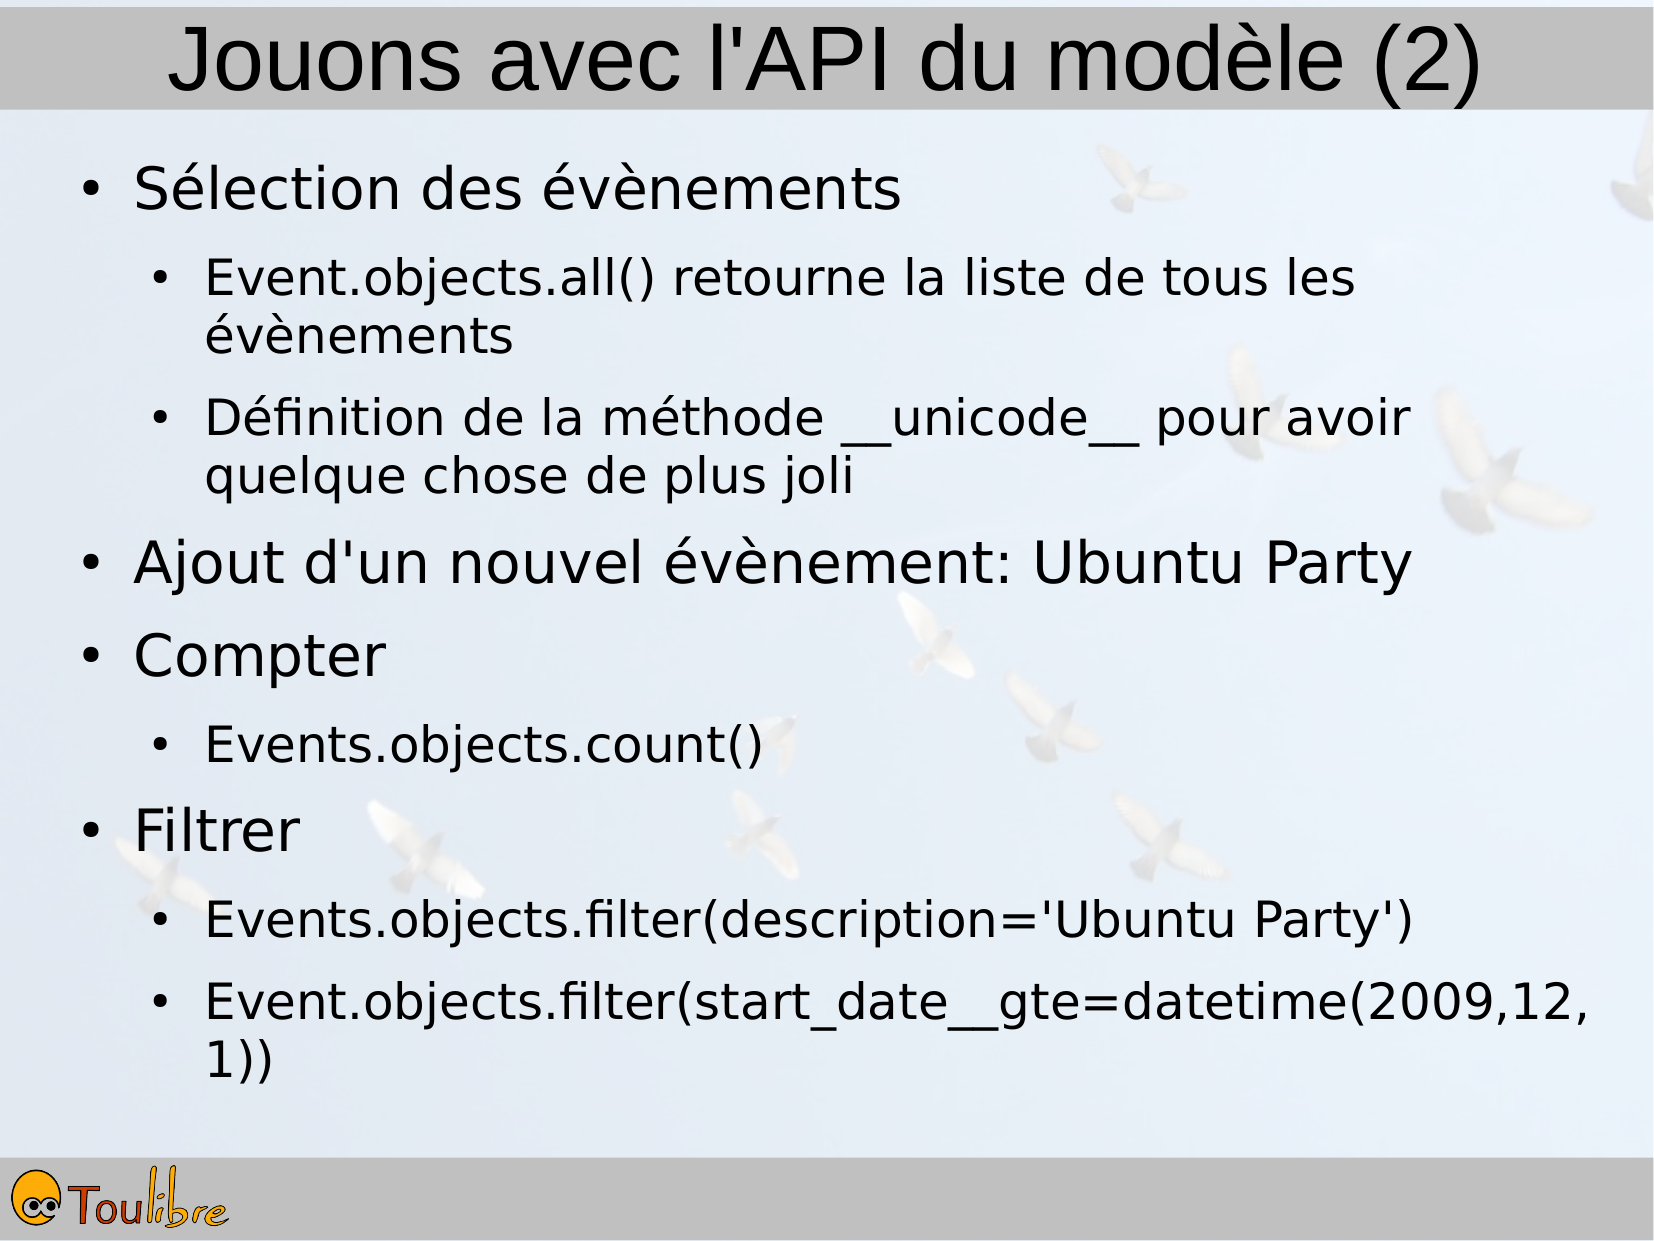

# Jouons avec l'API du modèle (2)
Sélection des évènements
Event.objects.all() retourne la liste de tous les évènements
Définition de la méthode __unicode__ pour avoir quelque chose de plus joli
Ajout d'un nouvel évènement: Ubuntu Party
Compter
Events.objects.count()
Filtrer
Events.objects.filter(description='Ubuntu Party')
Event.objects.filter(start_date__gte=datetime(2009,12,1))